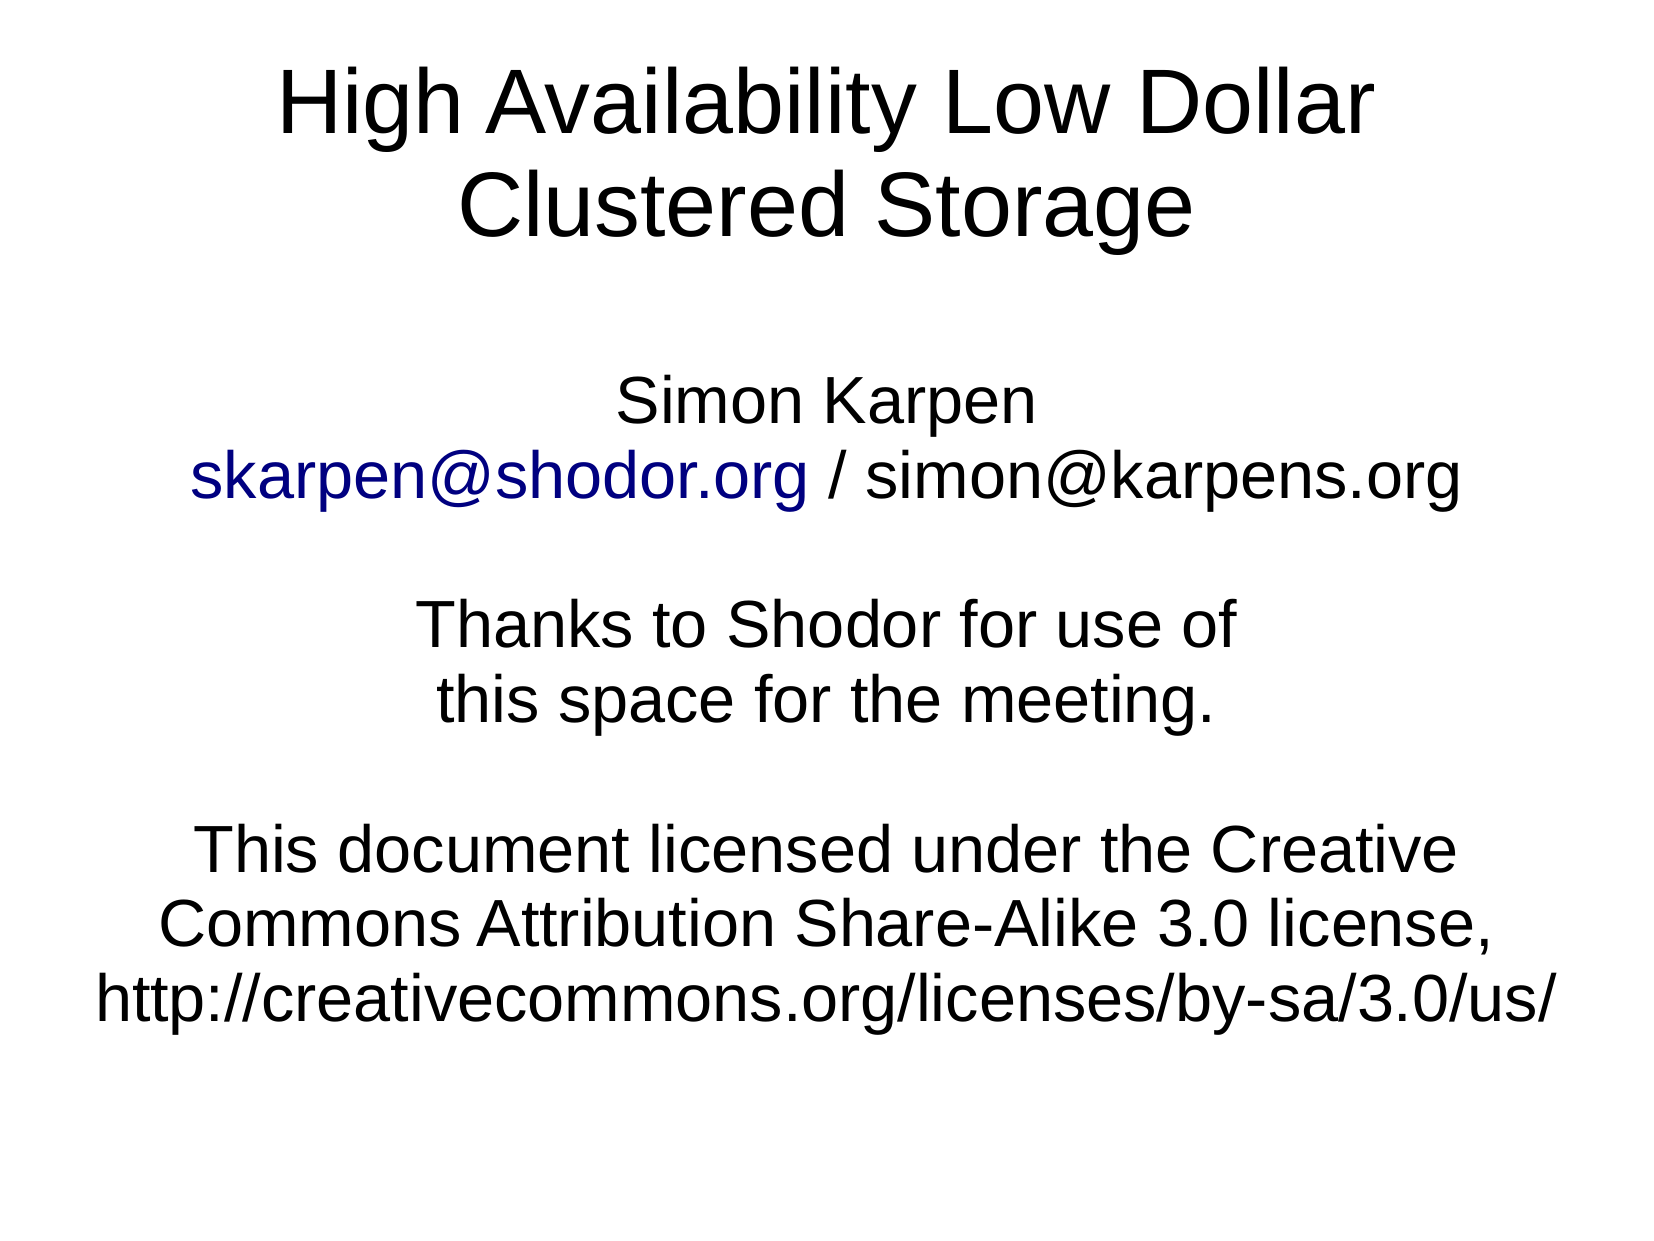

# High Availability Low Dollar Clustered Storage
Simon Karpen
skarpen@shodor.org / simon@karpens.org
Thanks to Shodor for use of
this space for the meeting.
This document licensed under the Creative Commons Attribution Share-Alike 3.0 license, http://creativecommons.org/licenses/by-sa/3.0/us/